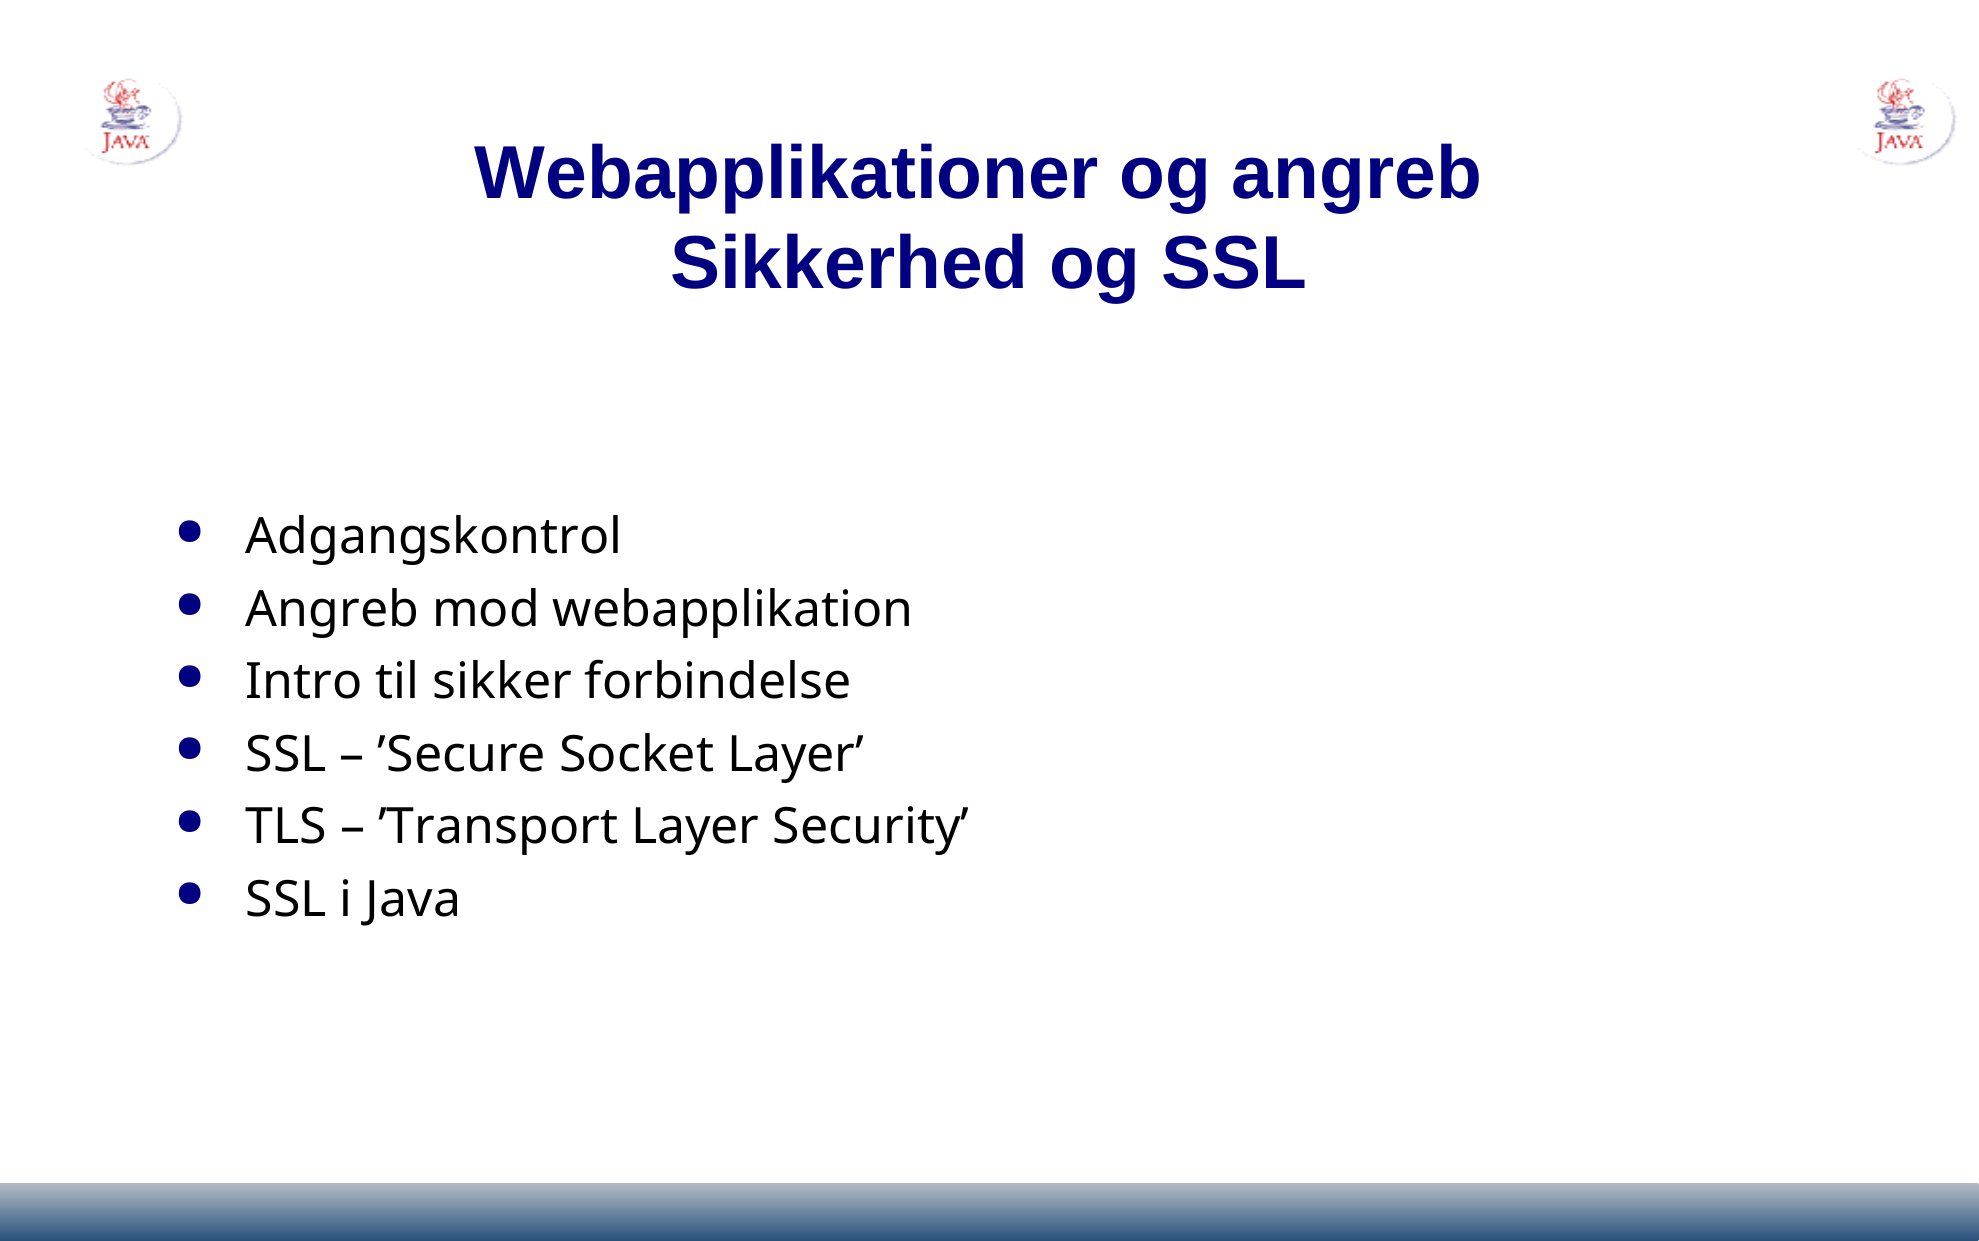

# Webapplikationer og angreb Sikkerhed og SSL
Adgangskontrol
Angreb mod webapplikation
Intro til sikker forbindelse
SSL – ’Secure Socket Layer’
TLS – ’Transport Layer Security’
SSL i Java